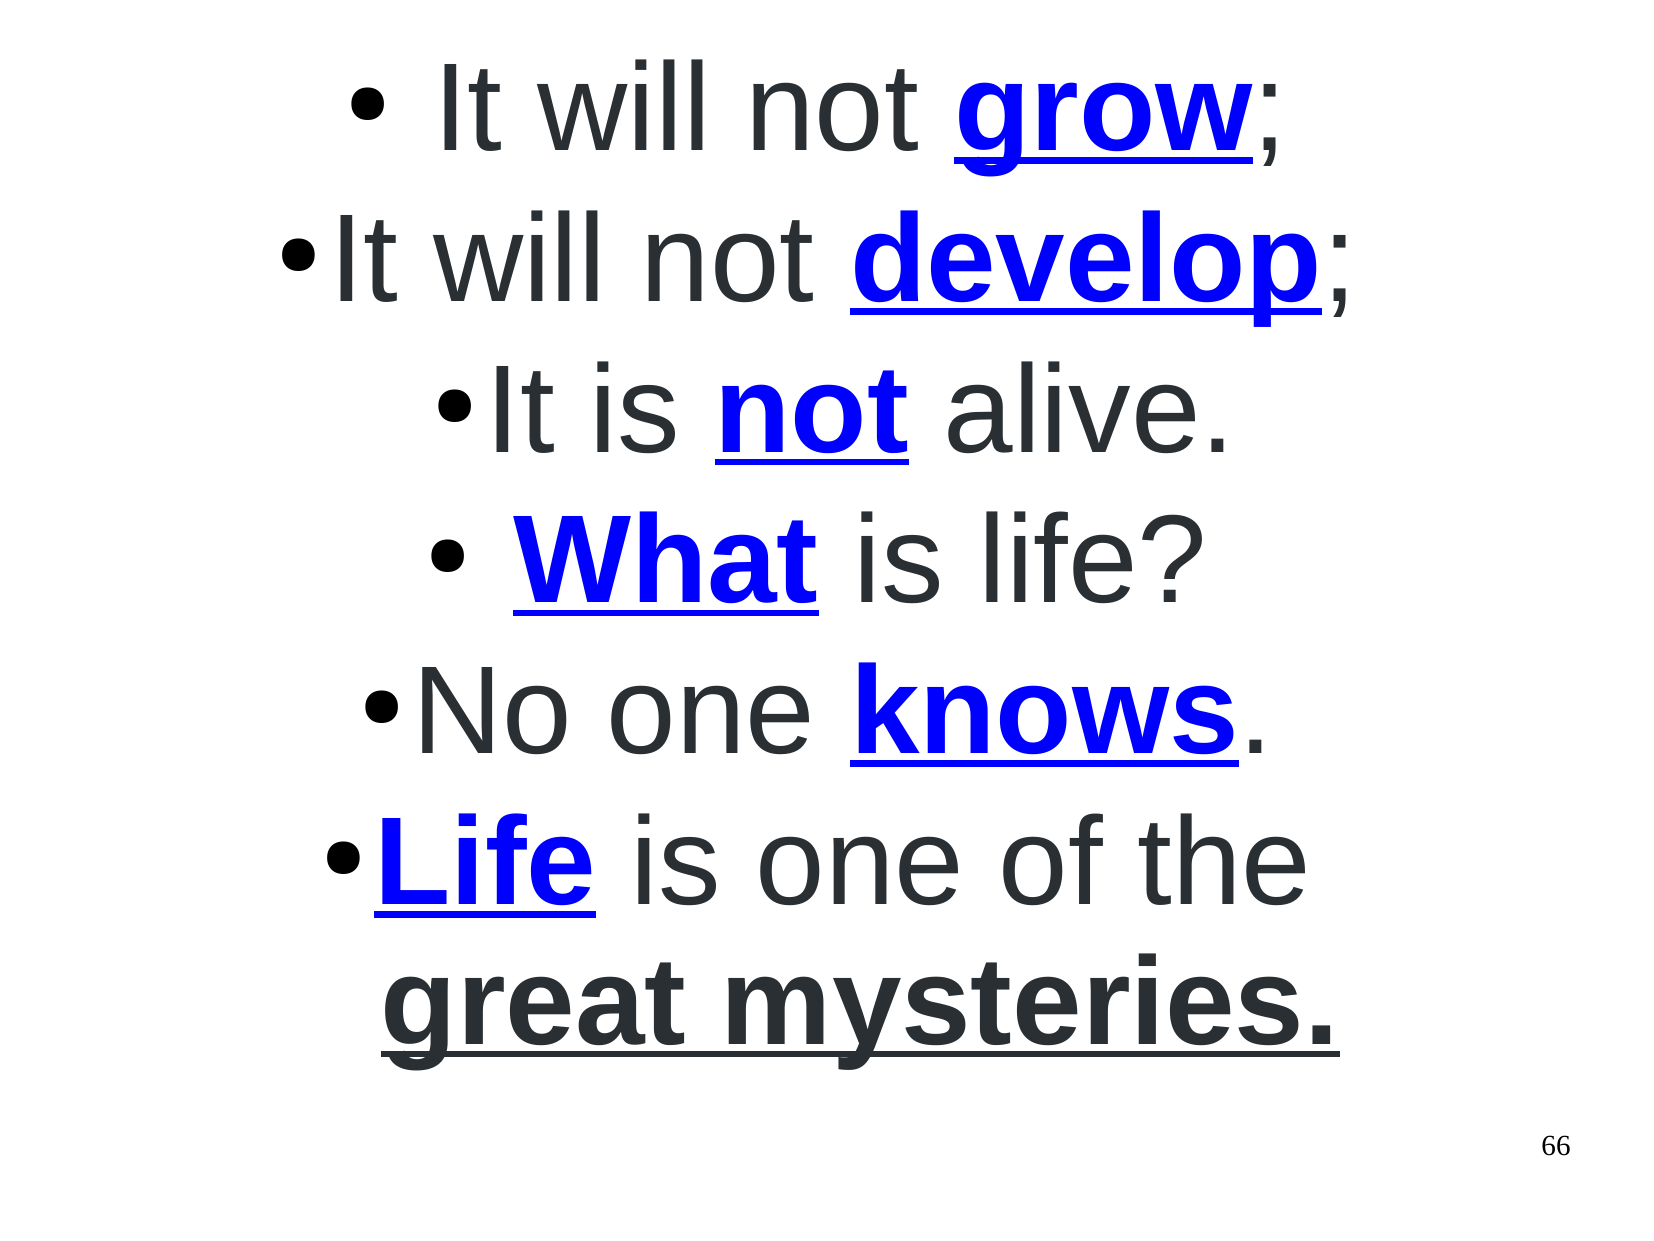

# It will not grow;
It will not develop;
It is not alive.
 What is life?
No one knows.
Life is one of the
great mysteries.
66